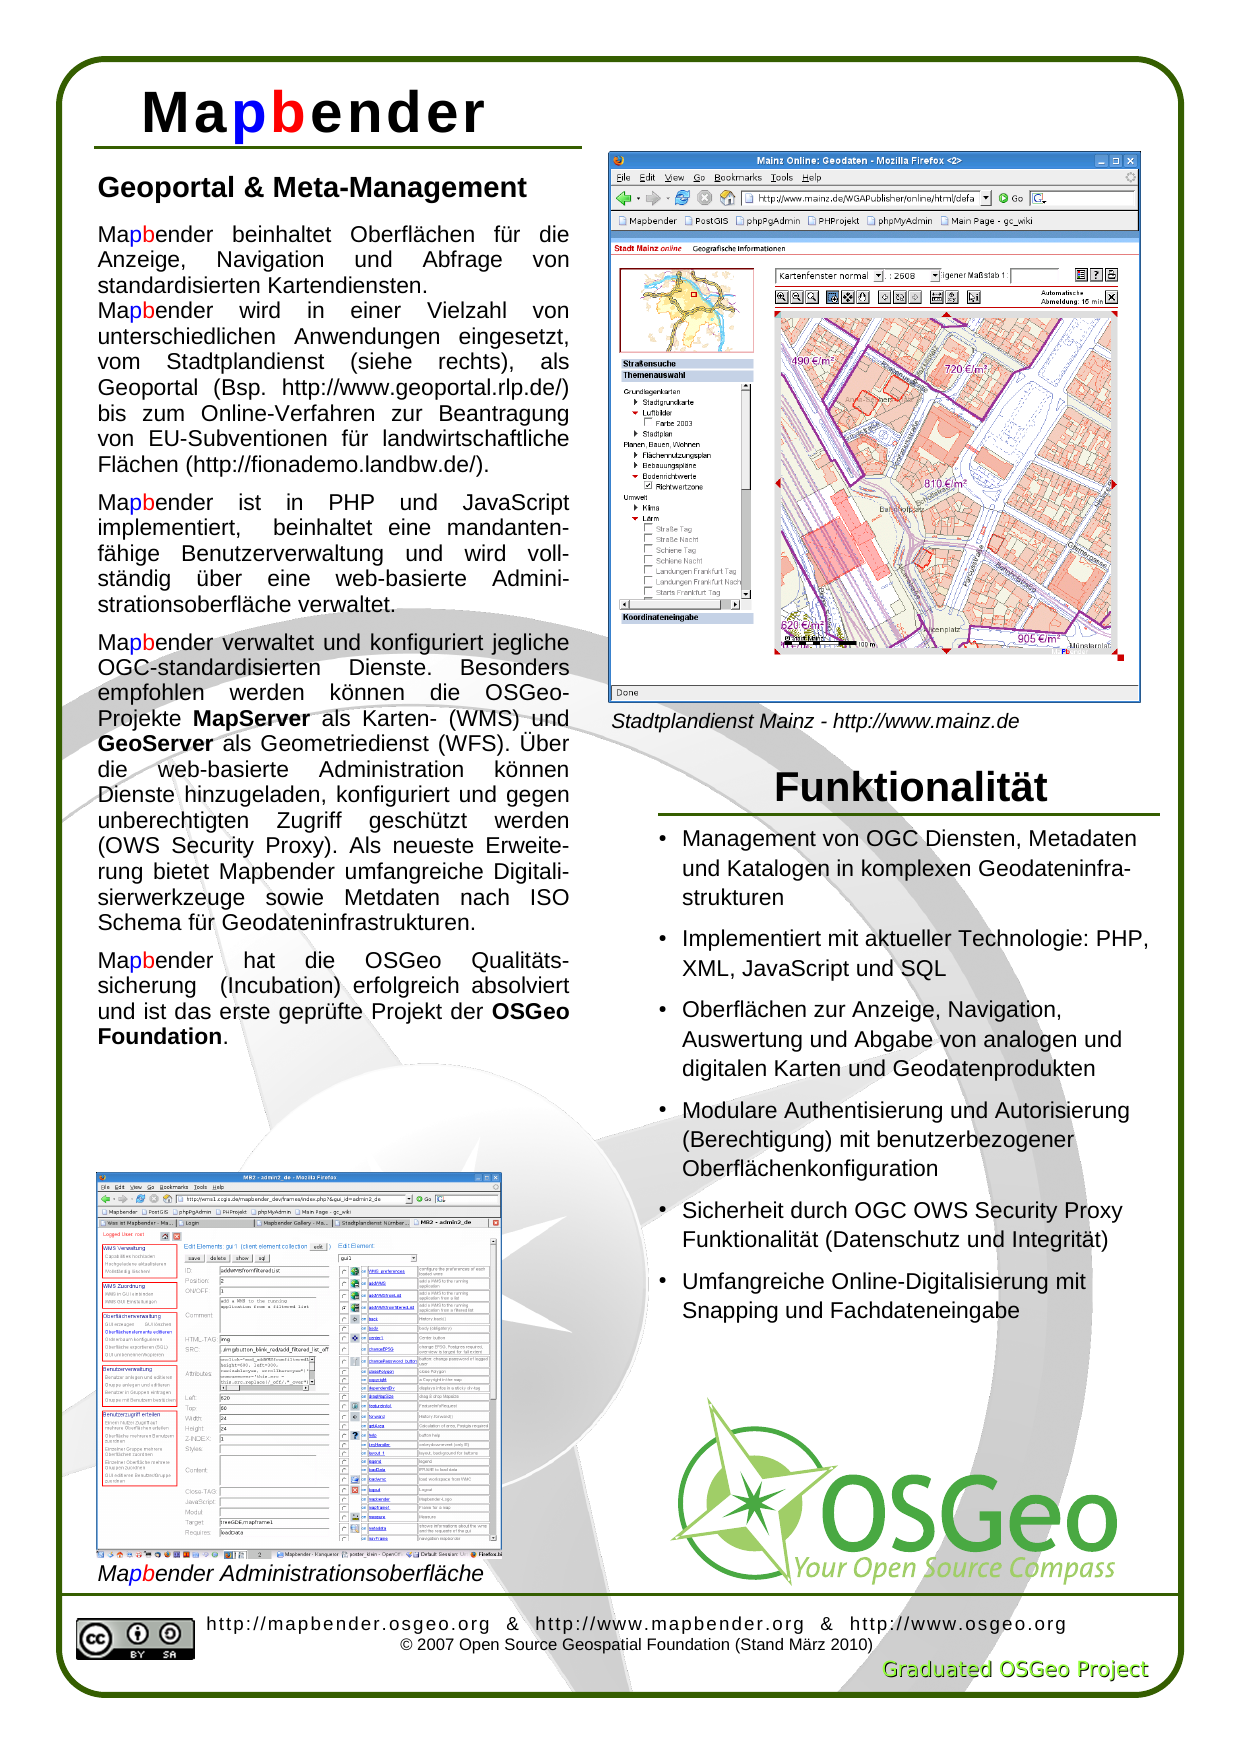

Mapbender
Geoportal & Meta-Management
Mapbender beinhaltet Oberflächen für die Anzeige, Navigation und Abfrage von standardisierten Kartendiensten.
Mapbender wird in einer Vielzahl von unterschiedlichen Anwendungen eingesetzt, vom Stadtplandienst (siehe rechts), als Geoportal (Bsp. http://www.geoportal.rlp.de/) bis zum Online-Verfahren zur Beantragung von EU-Subventionen für landwirtschaftliche Flächen (http://fionademo.landbw.de/).
Mapbender ist in PHP und JavaScript implementiert, beinhaltet eine mandanten-fähige Benutzerverwaltung und wird voll-ständig über eine web-basierte Admini-strationsoberfläche verwaltet.
Mapbender verwaltet und konfiguriert jegliche OGC-standardisierten Dienste. Besonders empfohlen werden können die OSGeo-Projekte MapServer als Karten- (WMS) und GeoServer als Geometriedienst (WFS). Über die web-basierte Administration können Dienste hinzugeladen, konfiguriert und gegen unberechtigten Zugriff geschützt werden (OWS Security Proxy). Als neueste Erweite-rung bietet Mapbender umfangreiche Digitali-sierwerkzeuge sowie Metdaten nach ISO Schema für Geodateninfrastrukturen.
Mapbender hat die OSGeo Qualitäts-sicherung (Incubation) erfolgreich absolviert und ist das erste geprüfte Projekt der OSGeo Foundation.
Stadtplandienst Mainz - http://www.mainz.de
Funktionalität
Management von OGC Diensten, Metadaten und Katalogen in komplexen Geodateninfra-strukturen
Implementiert mit aktueller Technologie: PHP, XML, JavaScript und SQL
Oberflächen zur Anzeige, Navigation, Auswertung und Abgabe von analogen und digitalen Karten und Geodatenprodukten
Modulare Authentisierung und Autorisierung (Berechtigung) mit benutzerbezogener Oberflächenkonfiguration
Sicherheit durch OGC OWS Security Proxy Funktionalität (Datenschutz und Integrität)
Umfangreiche Online-Digitalisierung mit Snapping und Fachdateneingabe
Mapbender Administrationsoberfläche
http://mapbender.osgeo.org & http://www.mapbender.org & http://www.osgeo.org
© 2007 Open Source Geospatial Foundation (Stand März 2010)
Graduated OSGeo Project